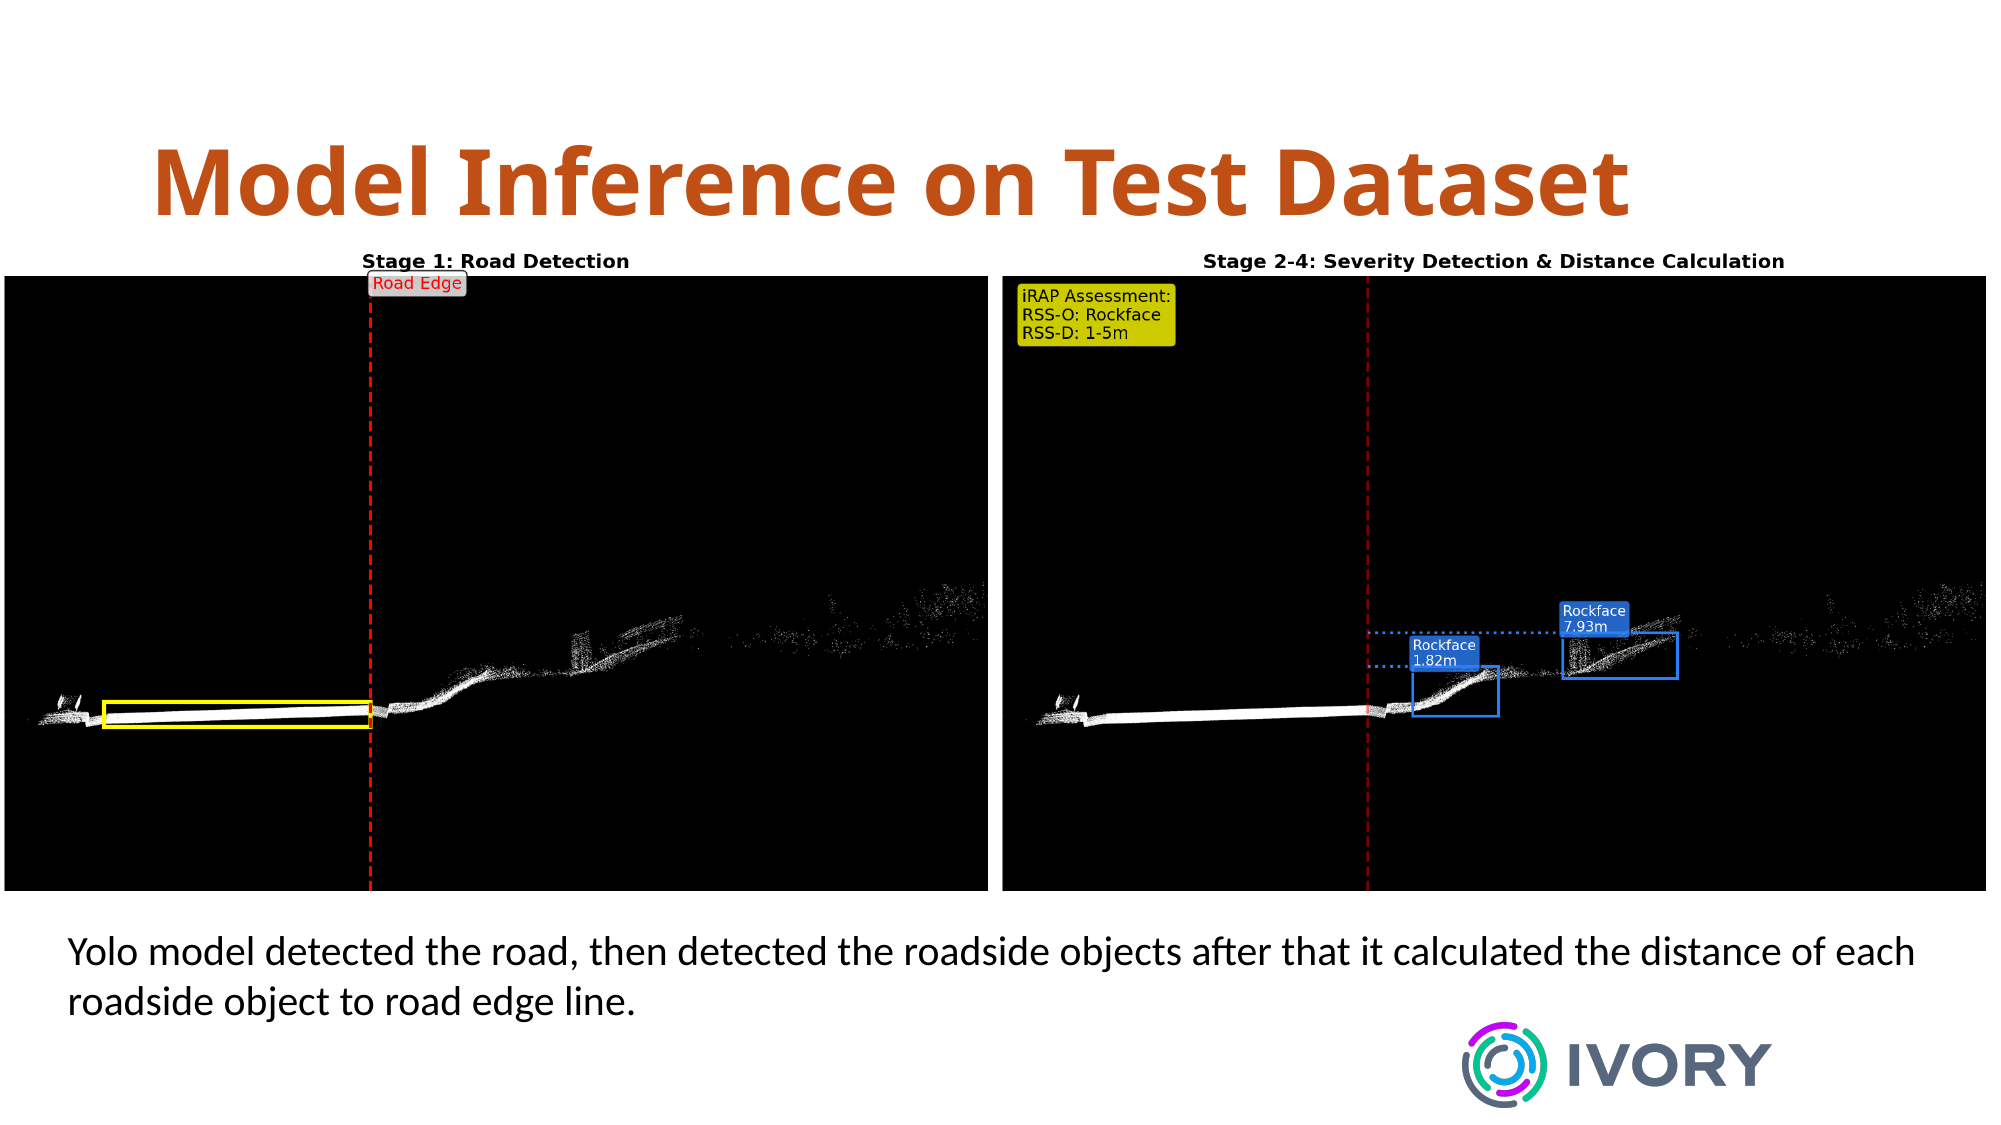

Model Inference on Test Dataset
Yolo model detected the road, then detected the roadside objects after that it calculated the distance of each roadside object to road edge line.